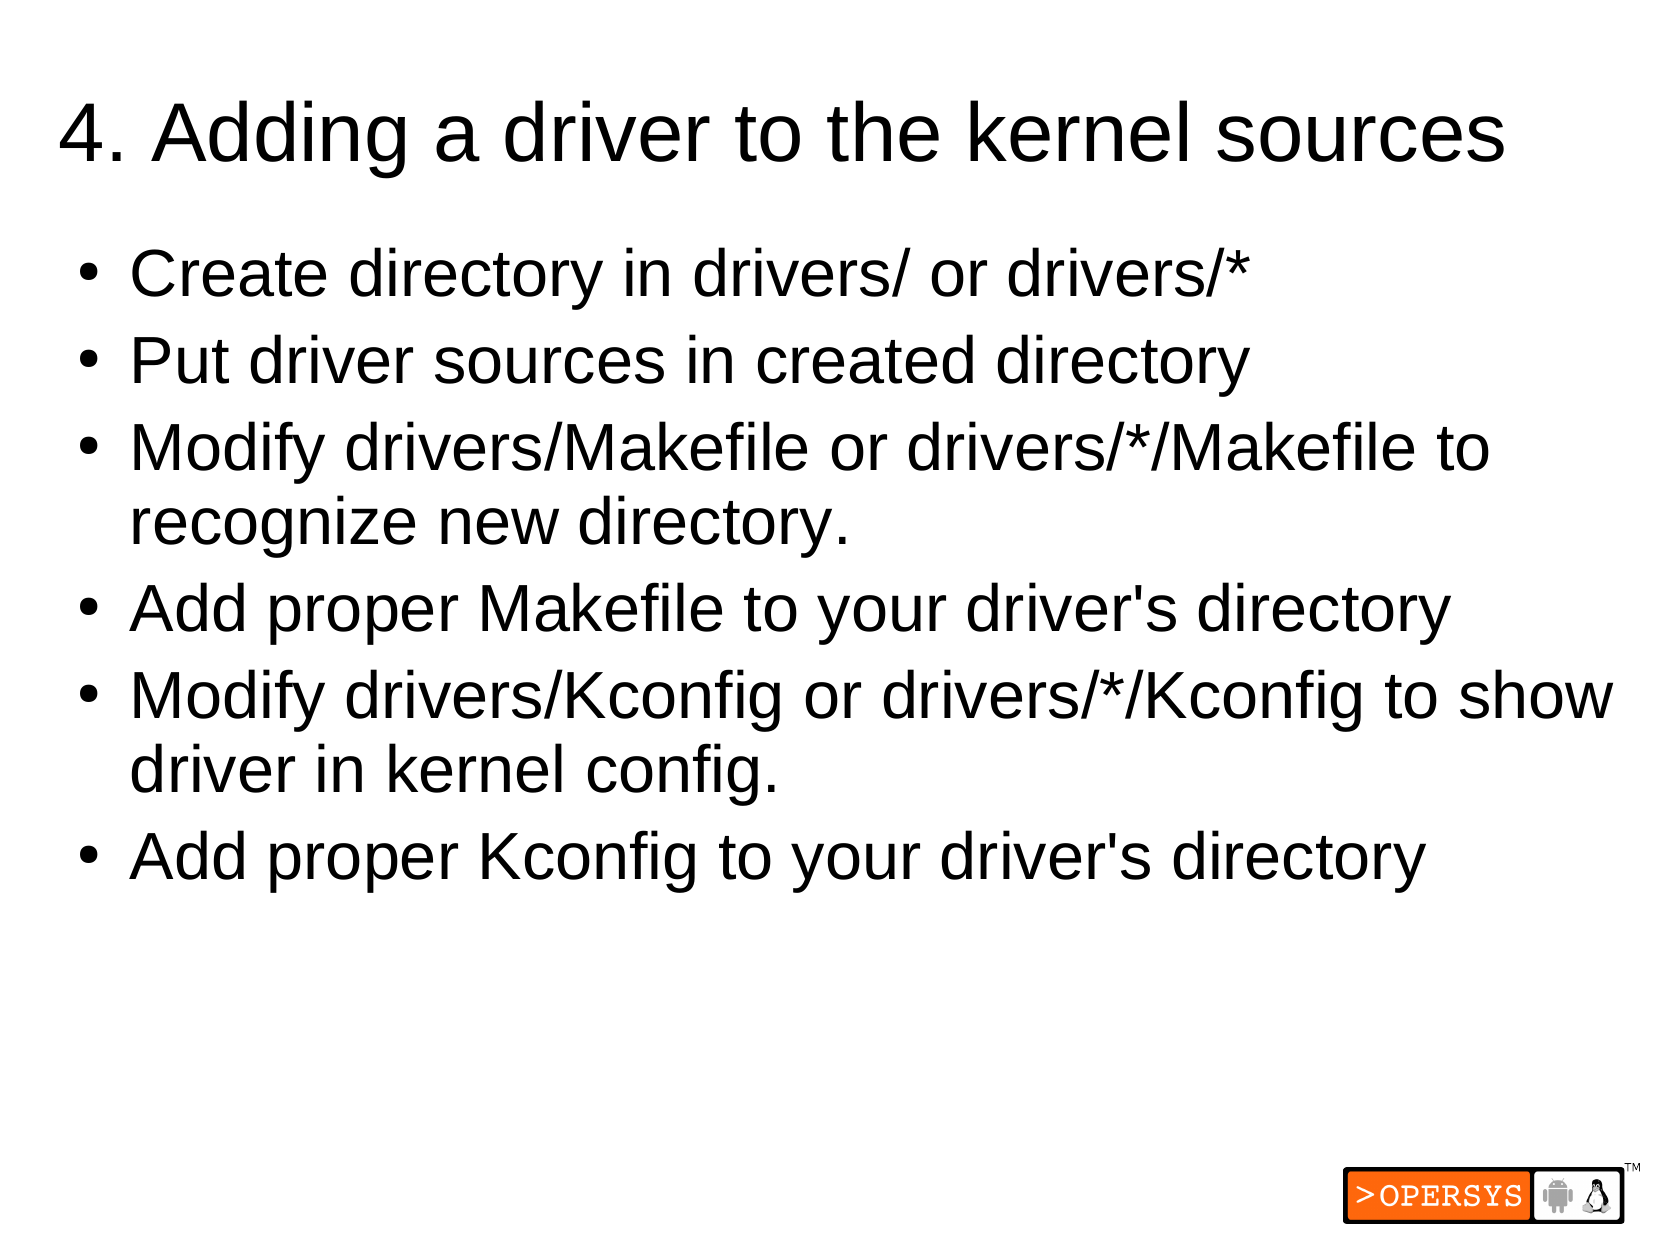

# 4. Adding a driver to the kernel sources
Create directory in drivers/ or drivers/*
Put driver sources in created directory
Modify drivers/Makefile or drivers/*/Makefile to recognize new directory.
Add proper Makefile to your driver's directory
Modify drivers/Kconfig or drivers/*/Kconfig to show driver in kernel config.
Add proper Kconfig to your driver's directory